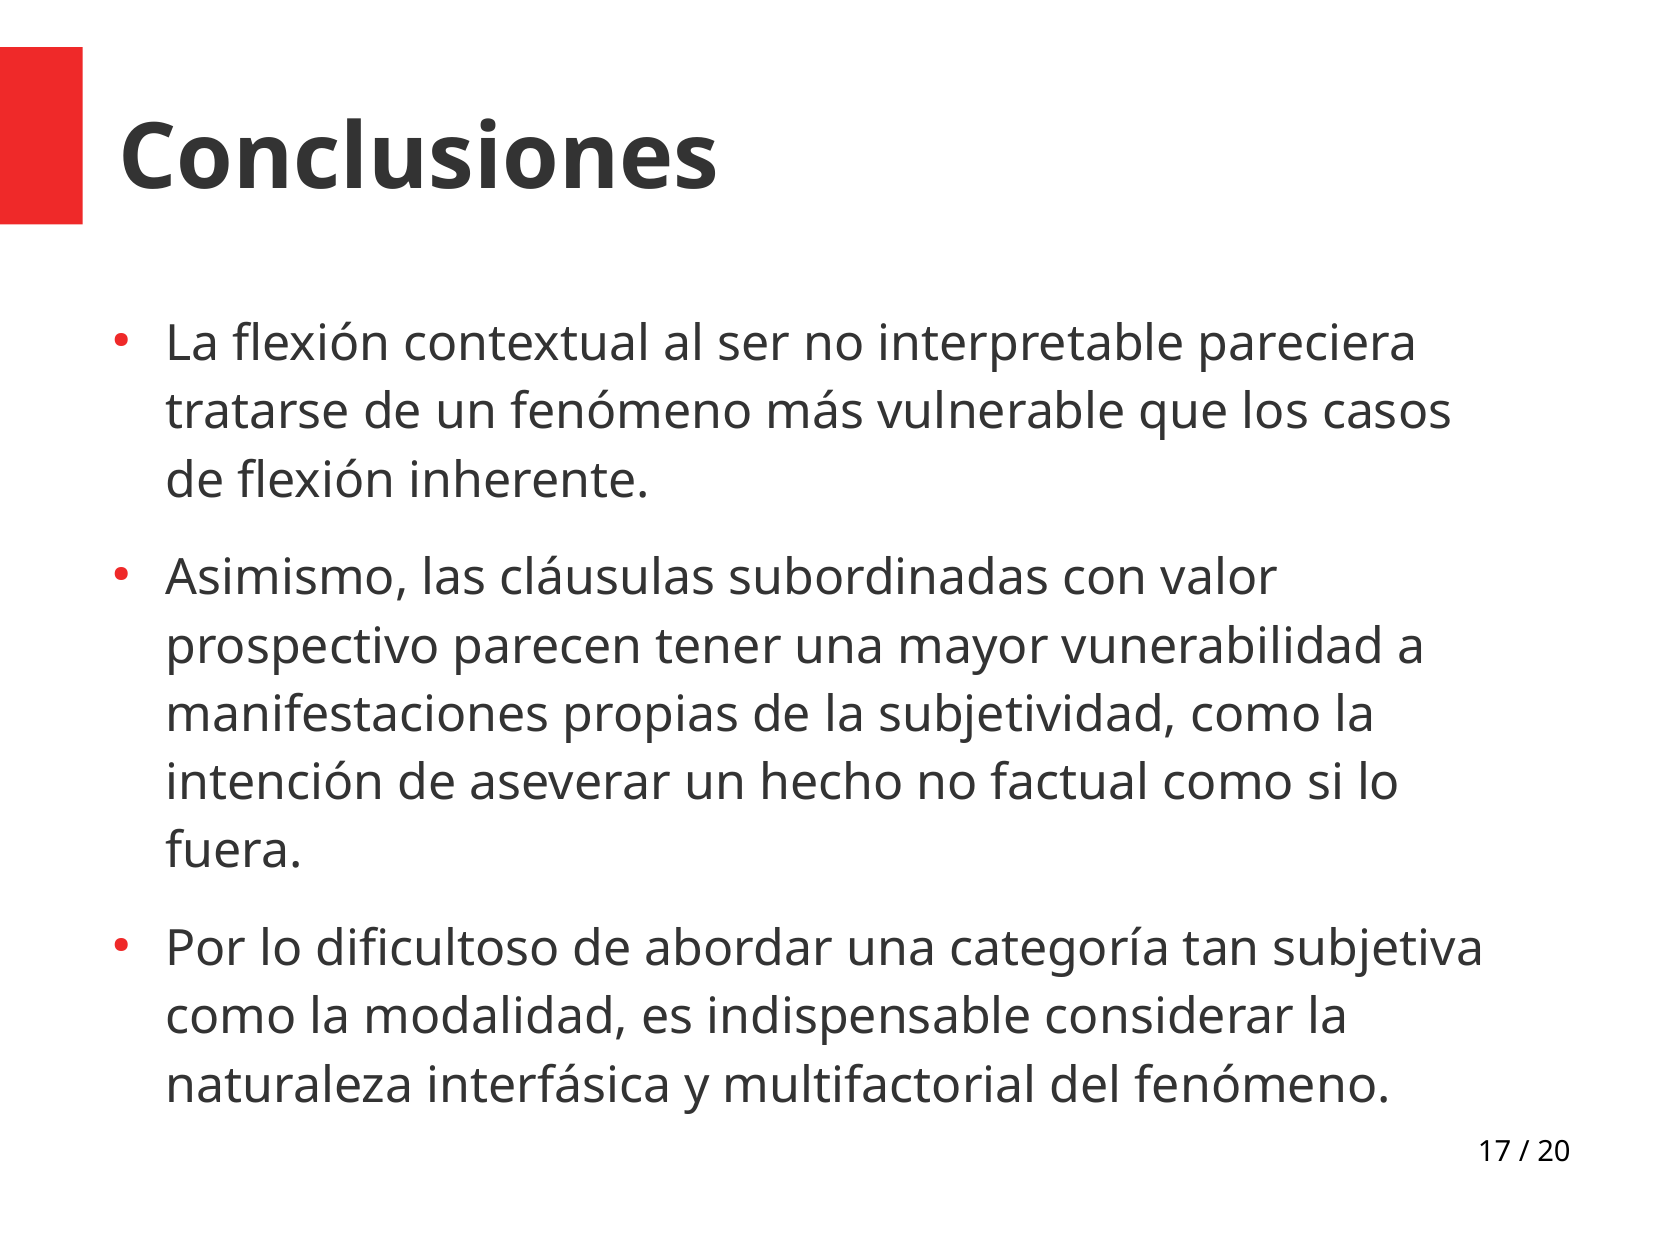

# Conclusiones
La flexión contextual al ser no interpretable pareciera tratarse de un fenómeno más vulnerable que los casos de flexión inherente.
Asimismo, las cláusulas subordinadas con valor prospectivo parecen tener una mayor vunerabilidad a manifestaciones propias de la subjetividad, como la intención de aseverar un hecho no factual como si lo fuera.
Por lo dificultoso de abordar una categoría tan subjetiva como la modalidad, es indispensable considerar la naturaleza interfásica y multifactorial del fenómeno.
17